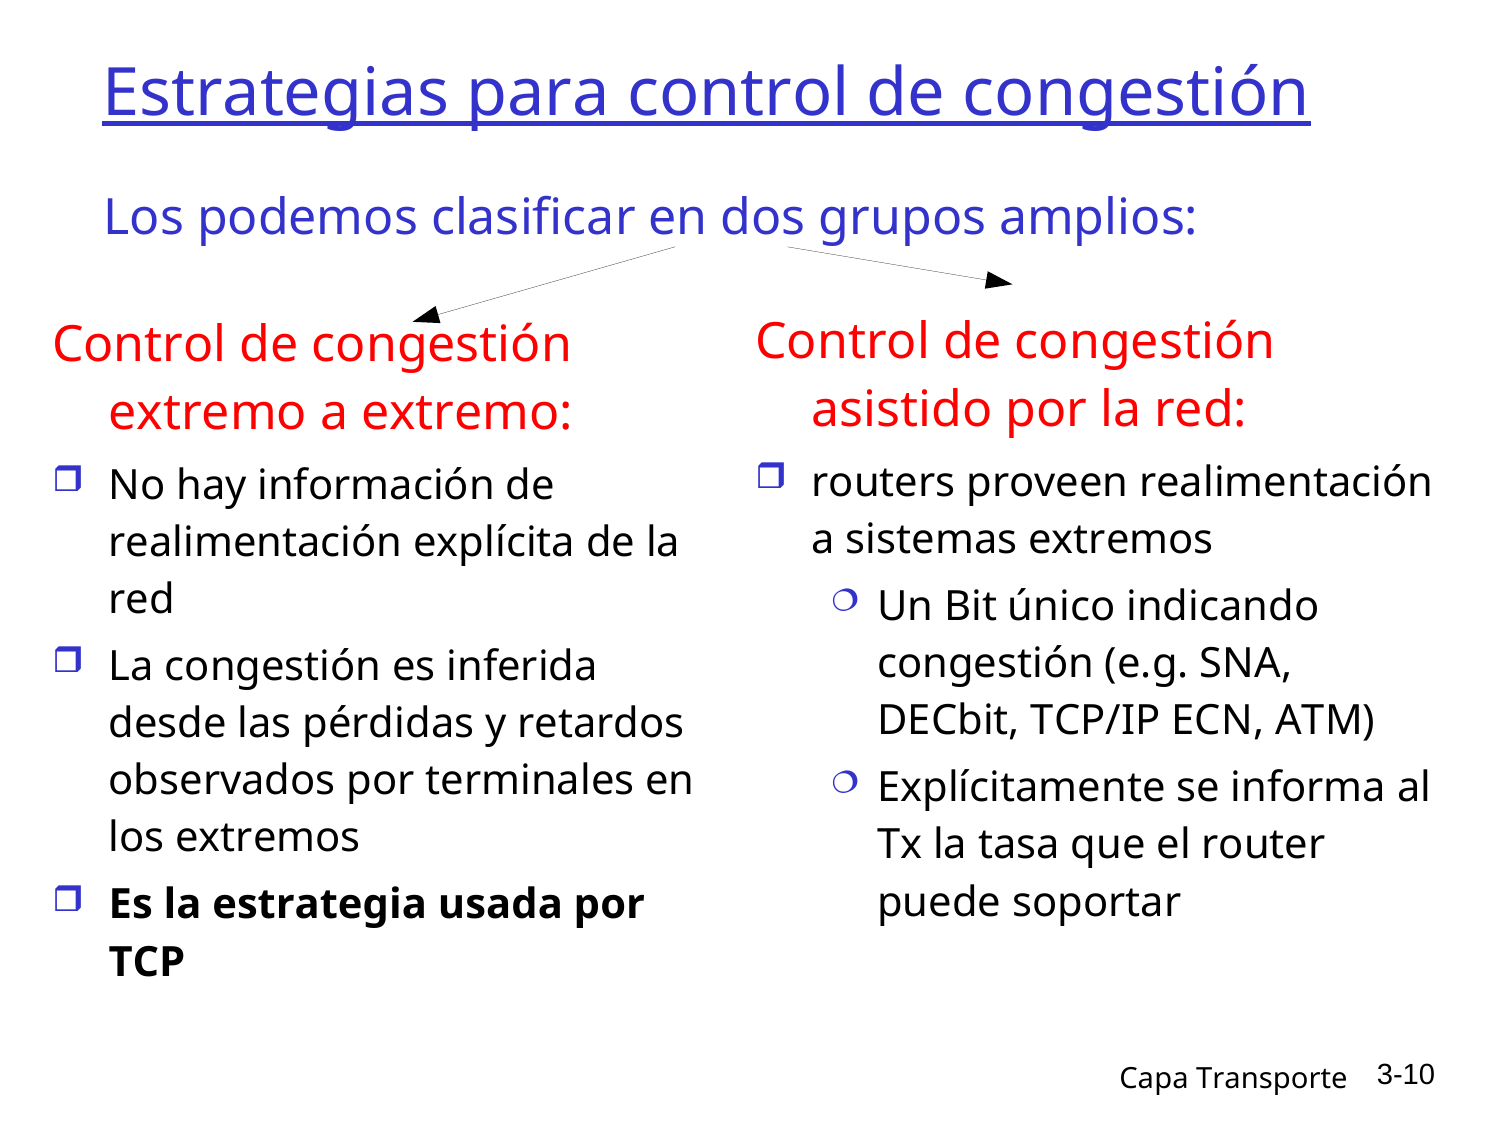

# Estrategias para control de congestión
Los podemos clasificar en dos grupos amplios:
Control de congestión asistido por la red:
routers proveen realimentación a sistemas extremos
Un Bit único indicando congestión (e.g. SNA, DECbit, TCP/IP ECN, ATM)
Explícitamente se informa al Tx la tasa que el router puede soportar
Control de congestión extremo a extremo:
No hay información de realimentación explícita de la red
La congestión es inferida desde las pérdidas y retardos observados por terminales en los extremos
Es la estrategia usada por TCP
10